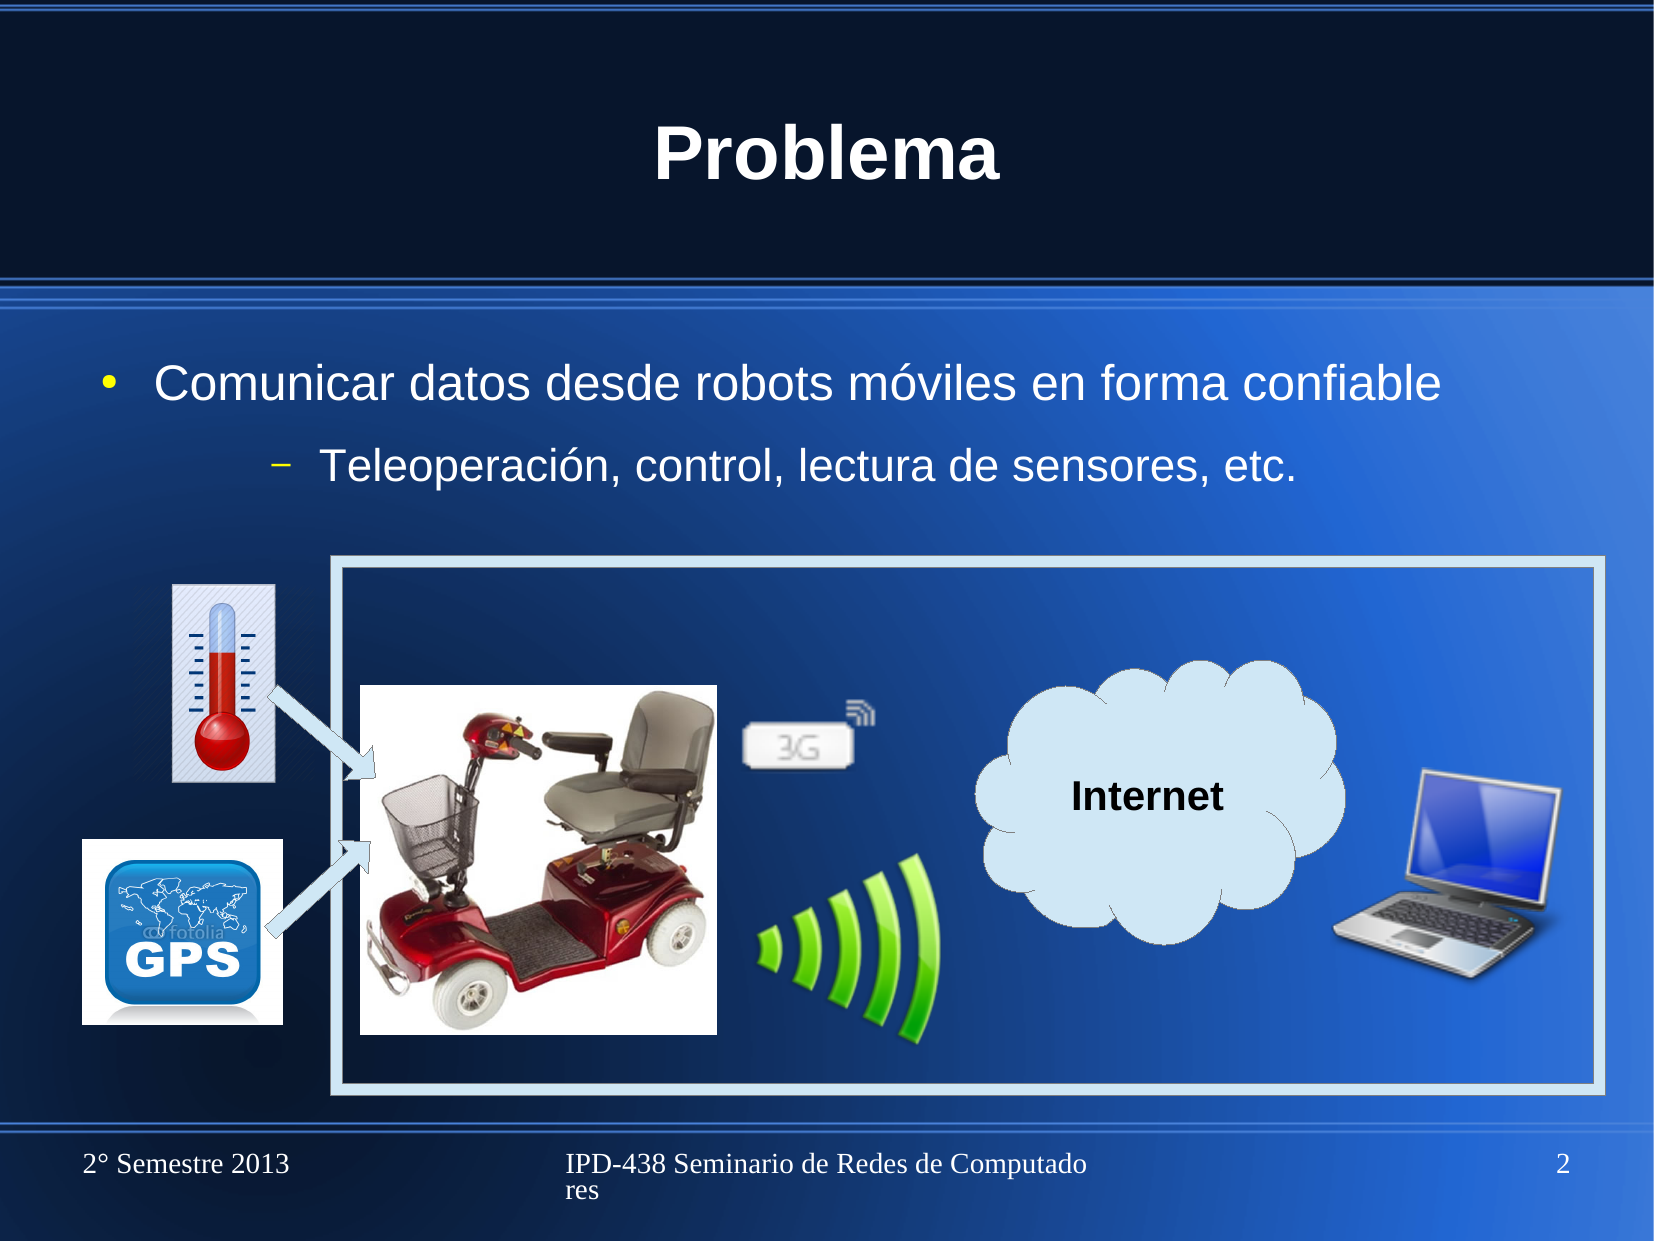

# Problema
Comunicar datos desde robots móviles en forma confiable
Teleoperación, control, lectura de sensores, etc.
Internet
2° Semestre 2013
IPD-438 Seminario de Redes de Computadores
2